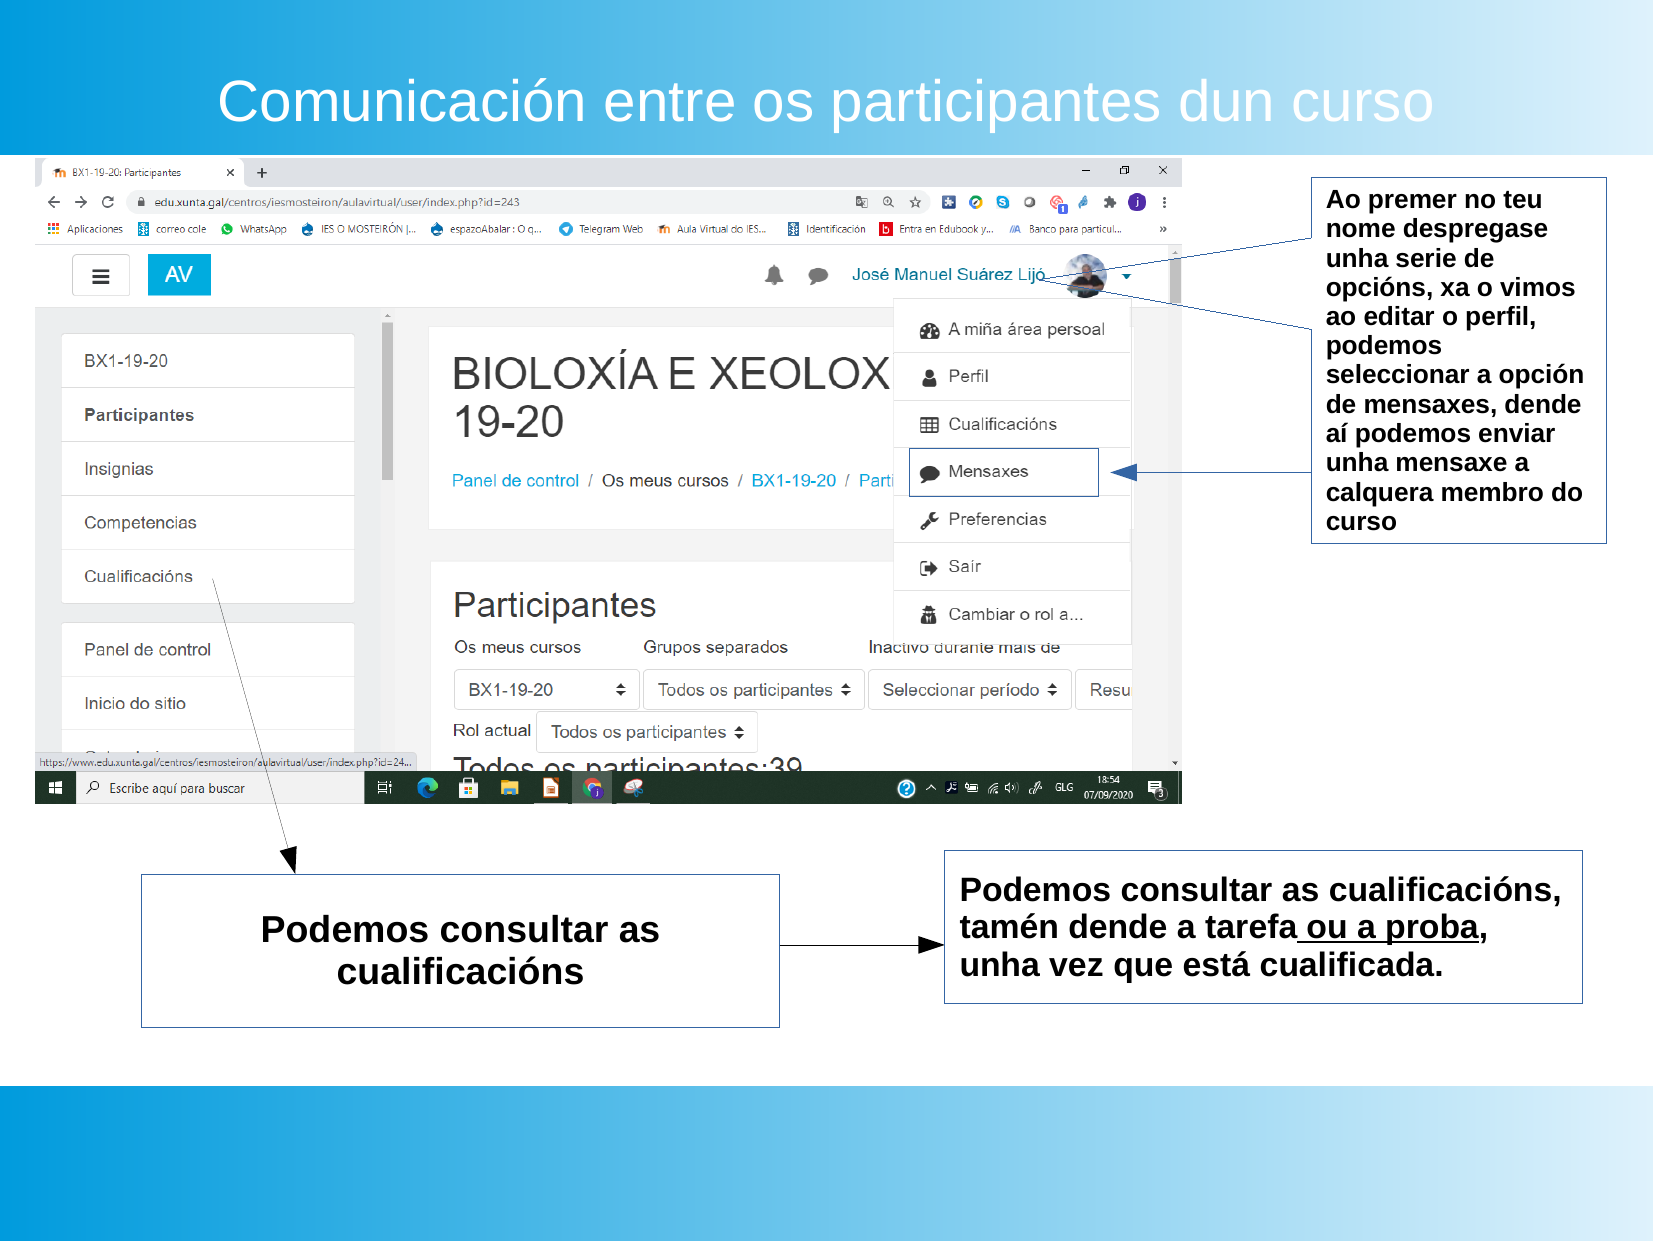

# Comunicación entre os participantes dun curso
Ao premer no teu nome despregase unha serie de opcións, xa o vimos ao editar o perfil, podemos seleccionar a opción de mensaxes, dende aí podemos enviar unha mensaxe a calquera membro do curso
Podemos consultar as cualificacións, tamén dende a tarefa ou a proba, unha vez que está cualificada.
Podemos consultar as cualificacións